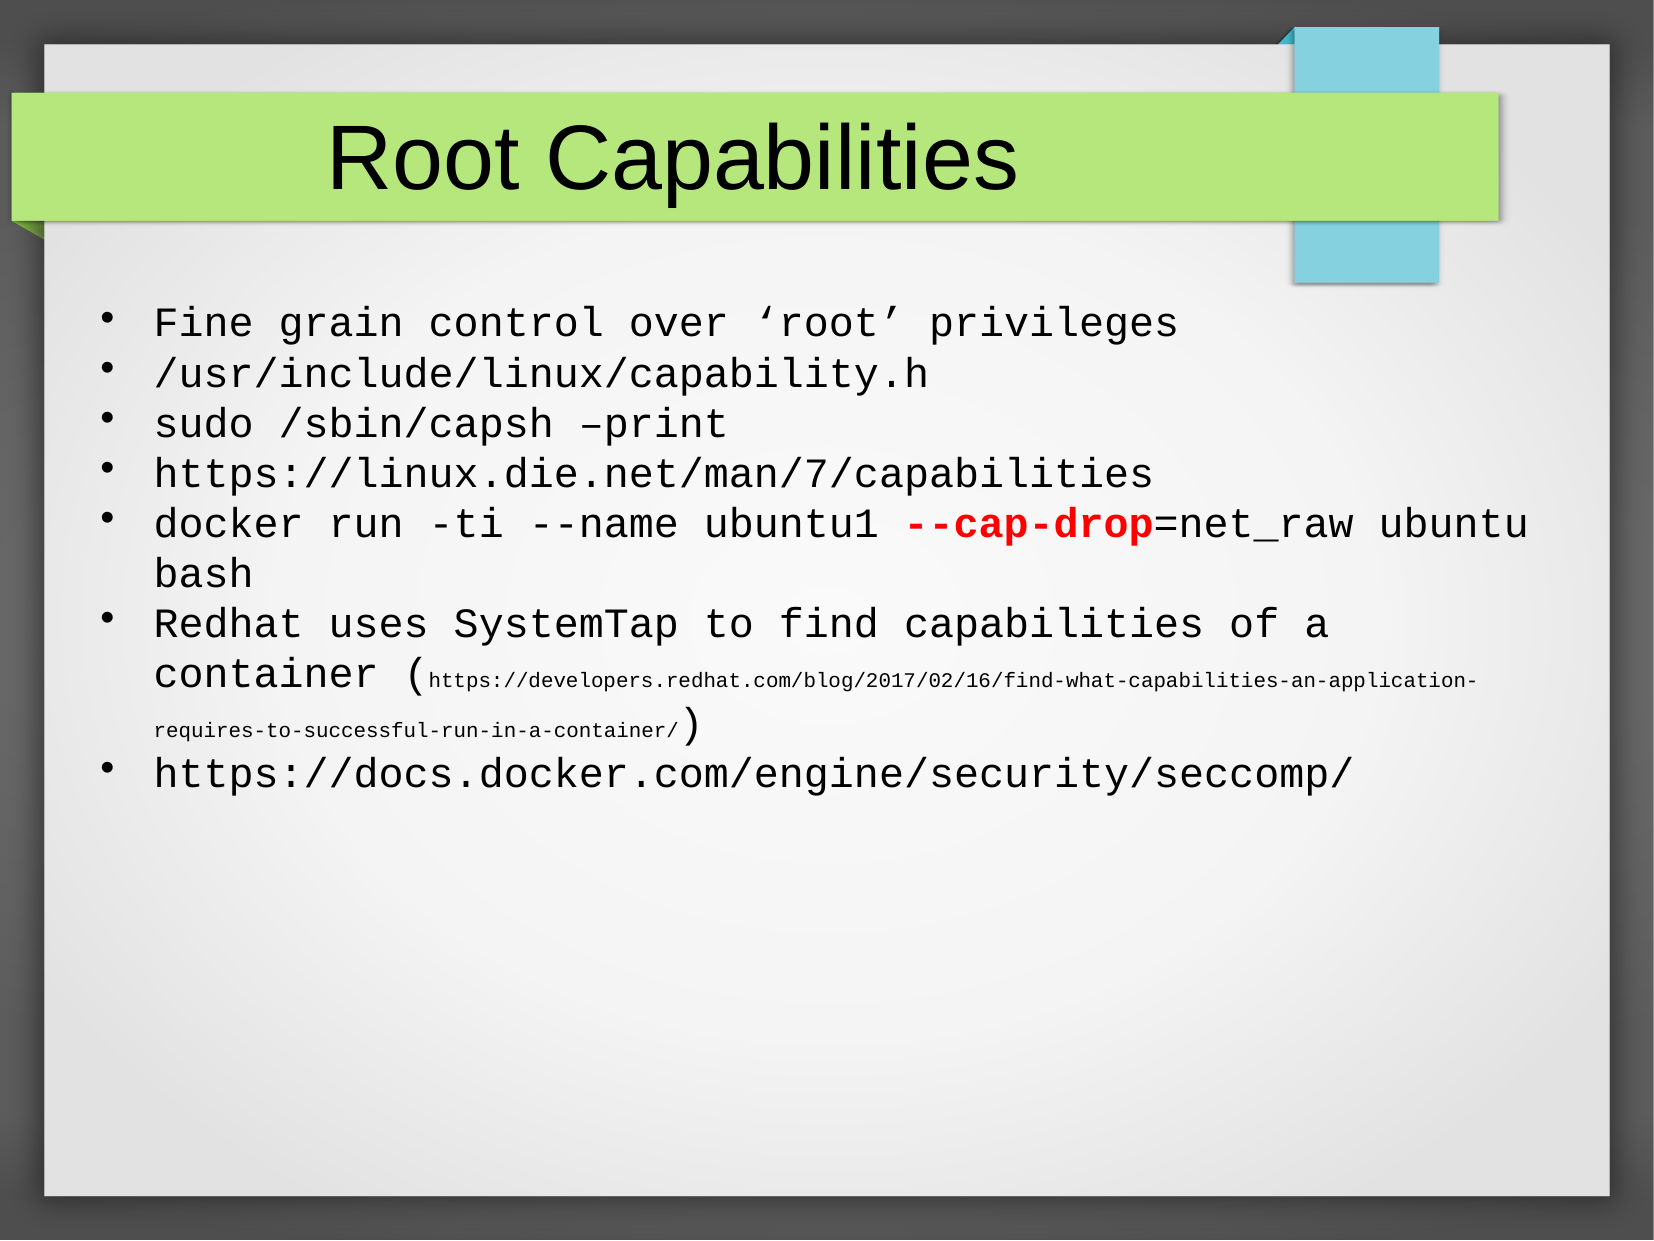

Root Capabilities
Fine grain control over ‘root’ privileges
/usr/include/linux/capability.h
sudo /sbin/capsh –print
https://linux.die.net/man/7/capabilities
docker run -ti --name ubuntu1 --cap-drop=net_raw ubuntu bash
Redhat uses SystemTap to find capabilities of a container (https://developers.redhat.com/blog/2017/02/16/find-what-capabilities-an-application-requires-to-successful-run-in-a-container/)
https://docs.docker.com/engine/security/seccomp/